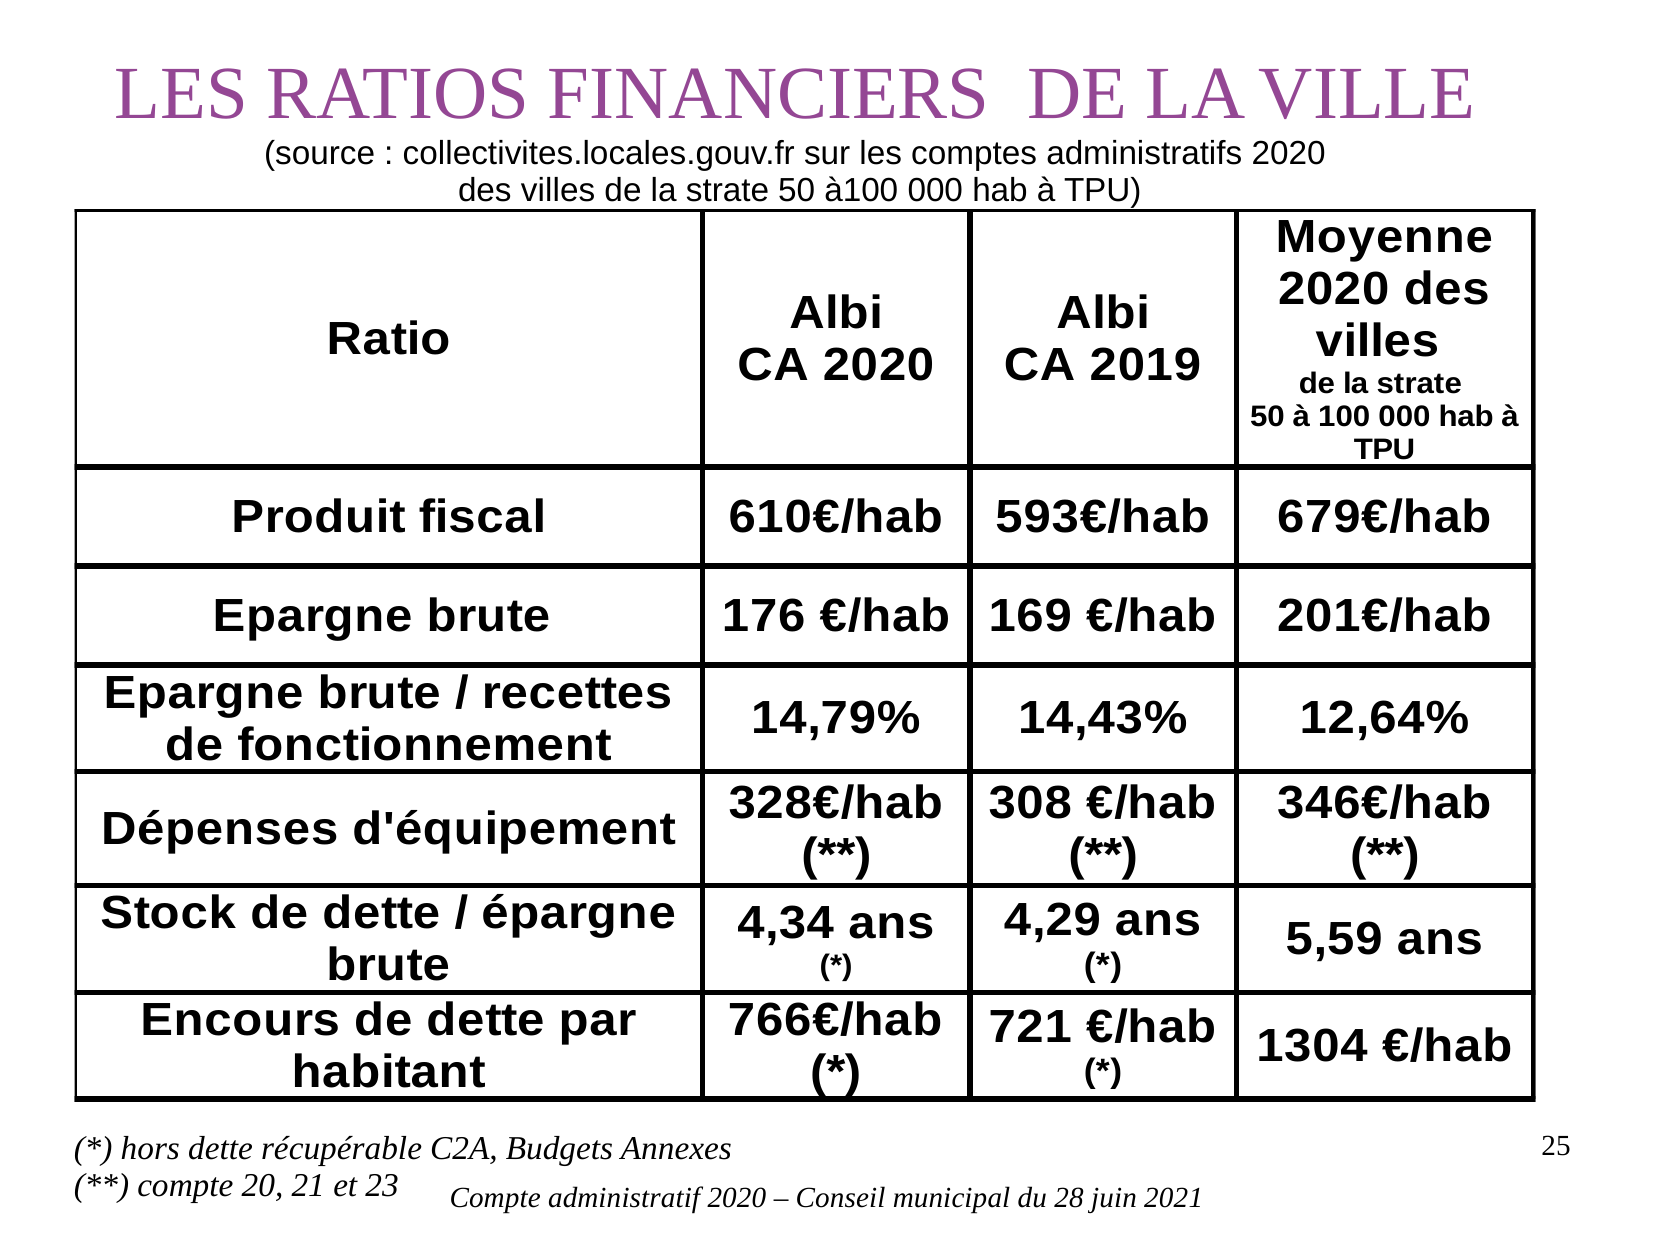

LES RATIOS FINANCIERS DE LA VILLE
(source : collectivites.locales.gouv.fr sur les comptes administratifs 2020
 des villes de la strate 50 à100 000 hab à TPU)
(*) hors dette récupérable C2A, Budgets Annexes
(**) compte 20, 21 et 23
25